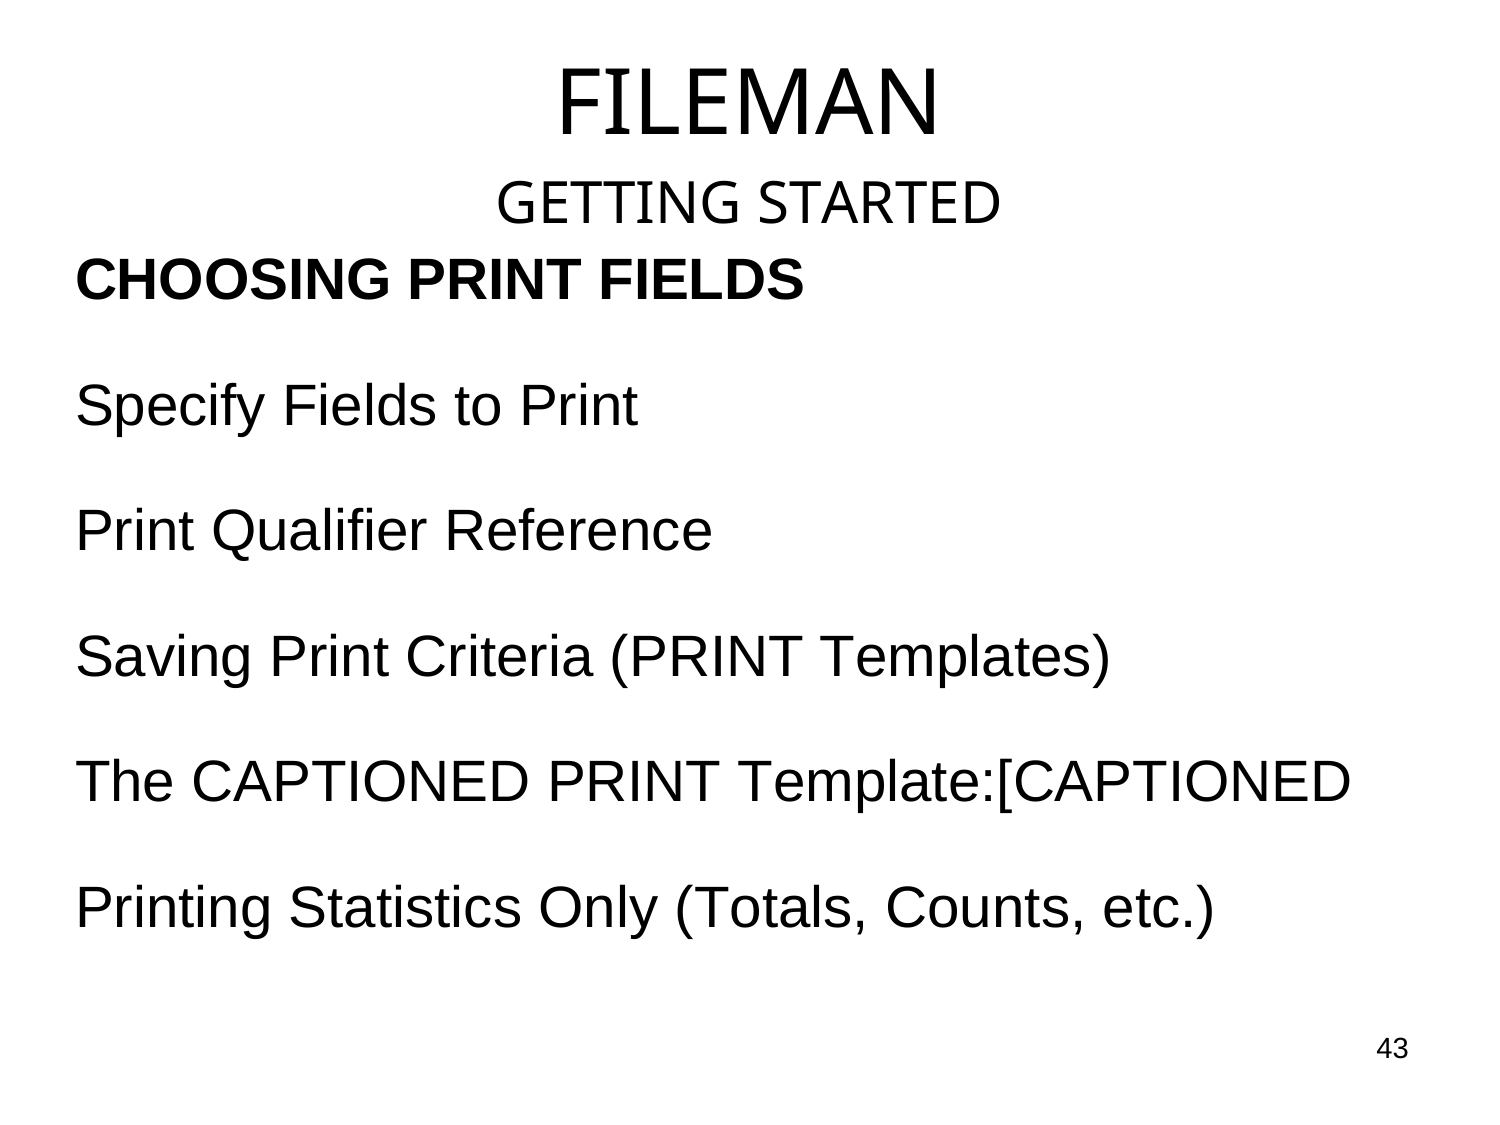

# FILEMAN GETTING STARTED
CHOOSING PRINT FIELDS
Specify Fields to Print
Print Qualifier Reference
Saving Print Criteria (PRINT Templates)
The CAPTIONED PRINT Template:[CAPTIONED
Printing Statistics Only (Totals, Counts, etc.)
43